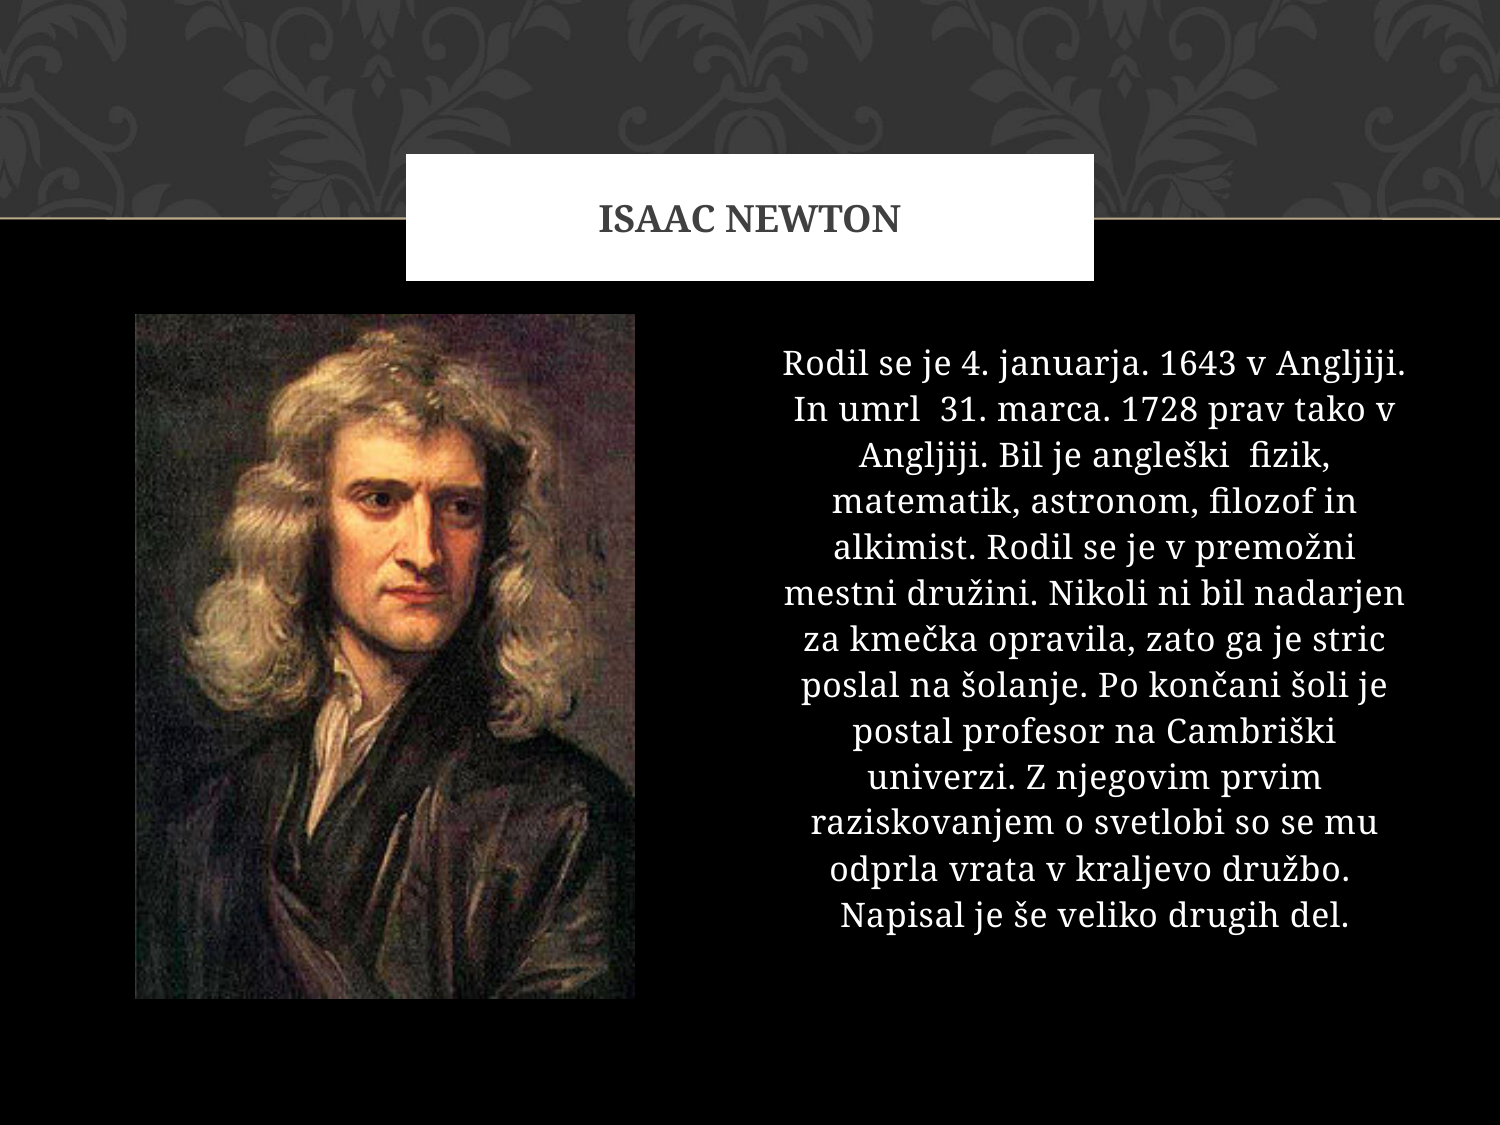

Isaac newton
# Rodil se je 4. januarja. 1643 v Angljiji. In umrl 31. marca. 1728 prav tako v Angljiji. Bil je angleški fizik, matematik, astronom, filozof in alkimist. Rodil se je v premožni mestni družini. Nikoli ni bil nadarjen za kmečka opravila, zato ga je stric poslal na šolanje. Po končani šoli je postal profesor na Cambriški univerzi. Z njegovim prvim raziskovanjem o svetlobi so se mu odprla vrata v kraljevo družbo. Napisal je še veliko drugih del.